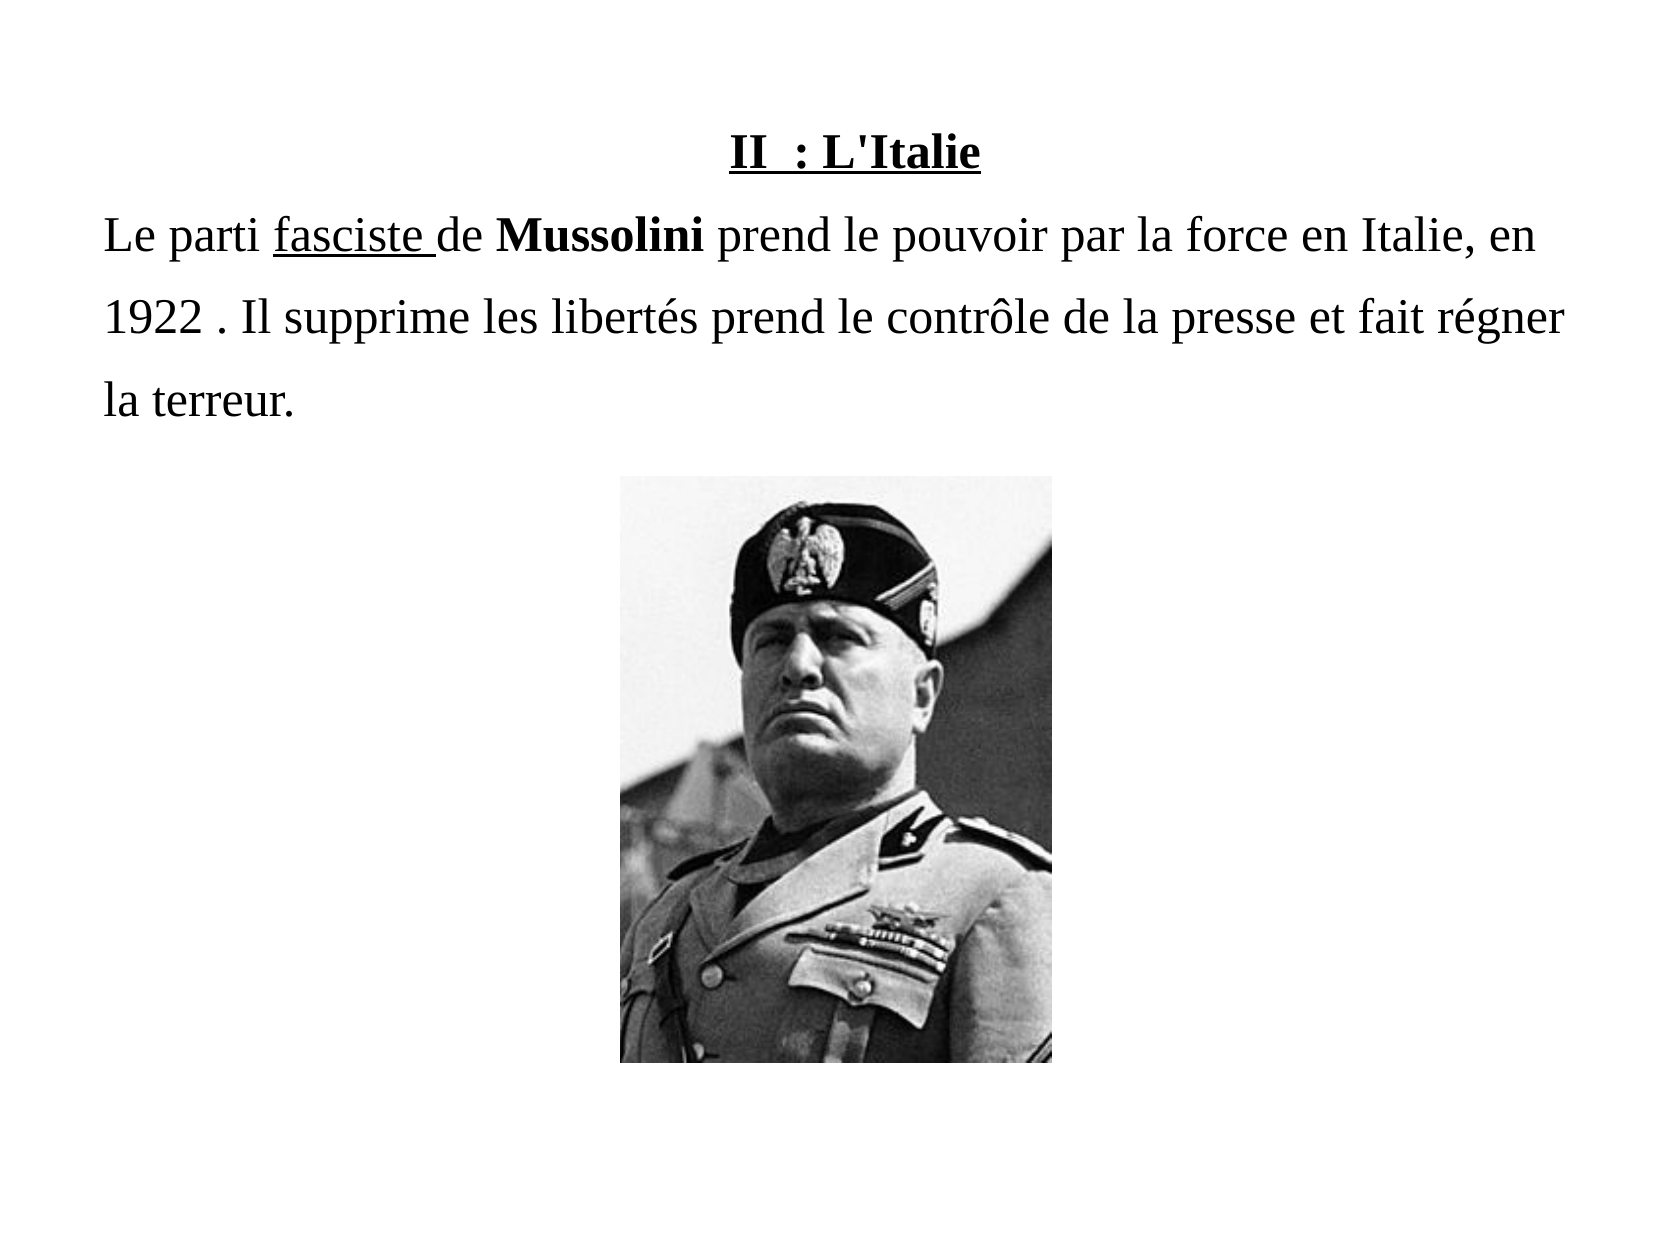

II  : L'Italie
Le parti fasciste de Mussolini prend le pouvoir par la force en Italie, en 1922 . Il supprime les libertés prend le contrôle de la presse et fait régner la terreur.